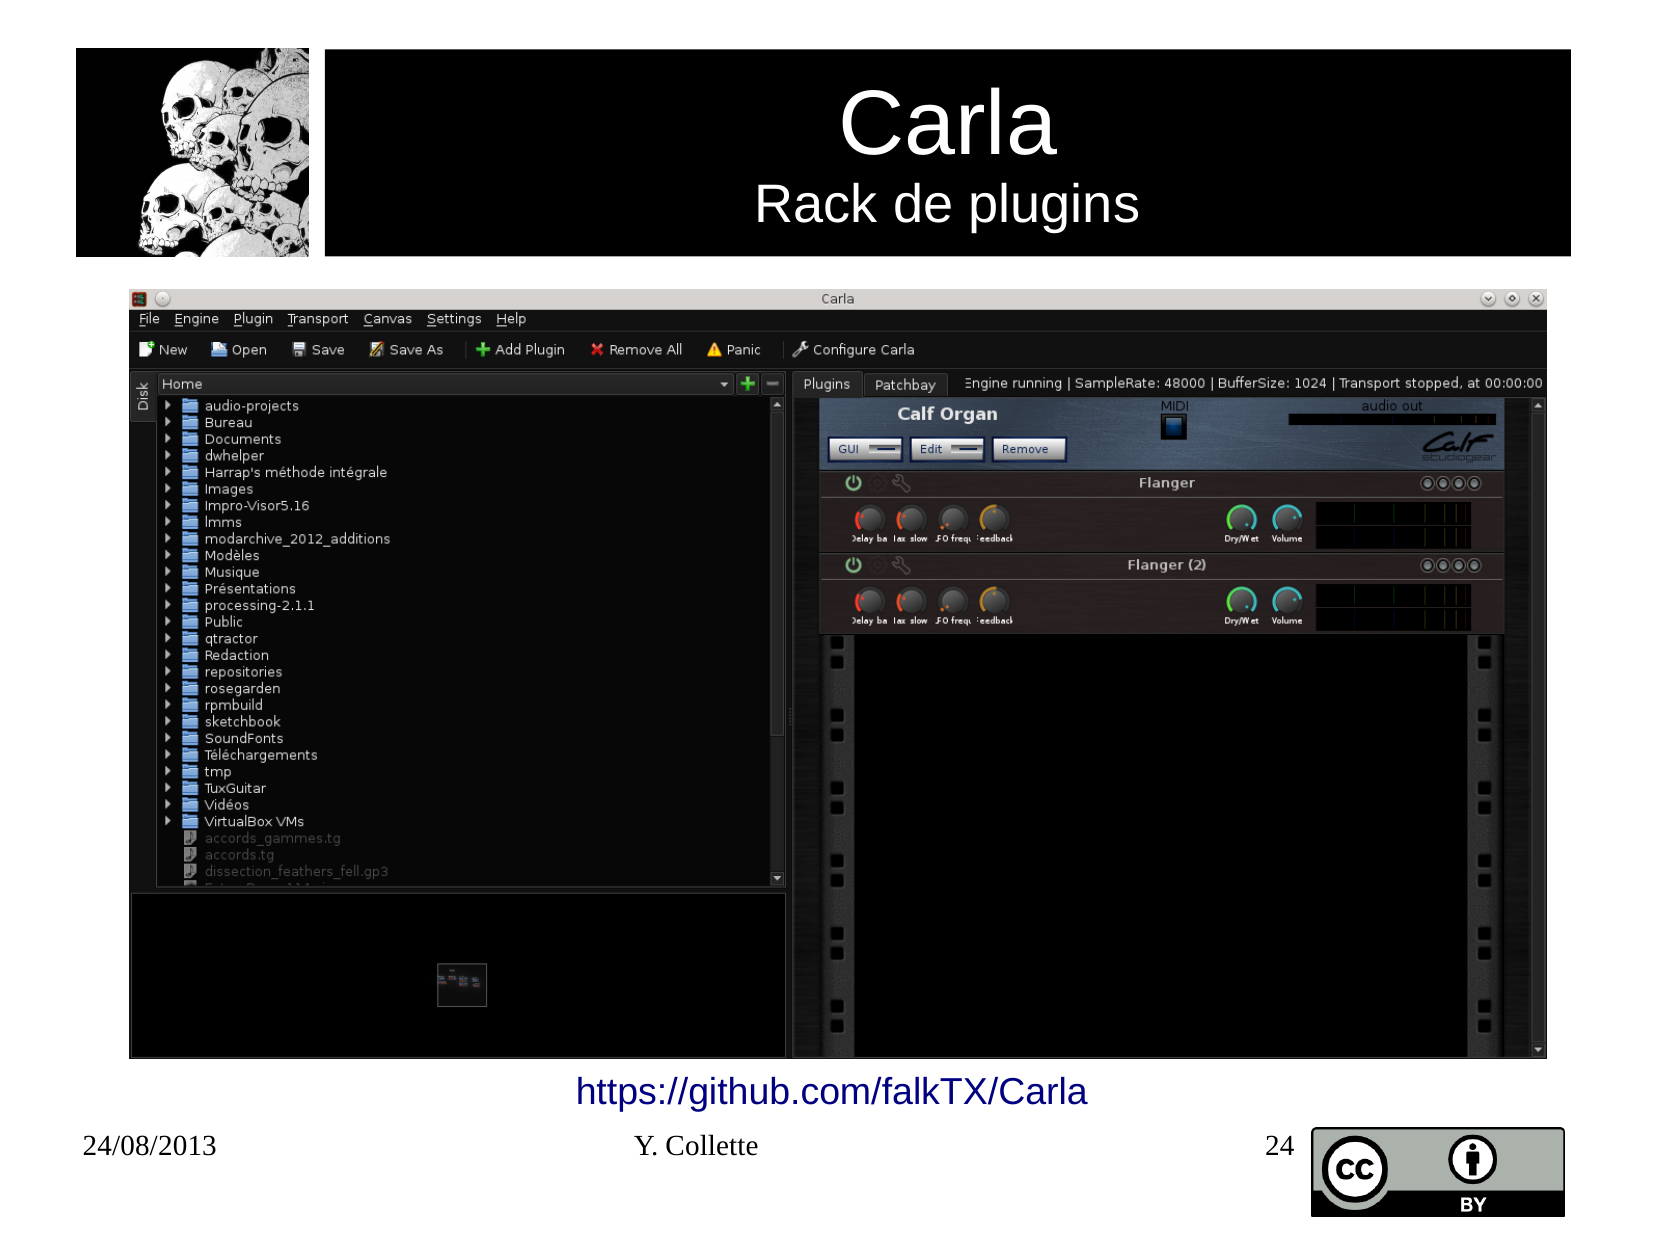

# Carla Rack de plugins
https://github.com/falkTX/Carla
Y. Collette
24